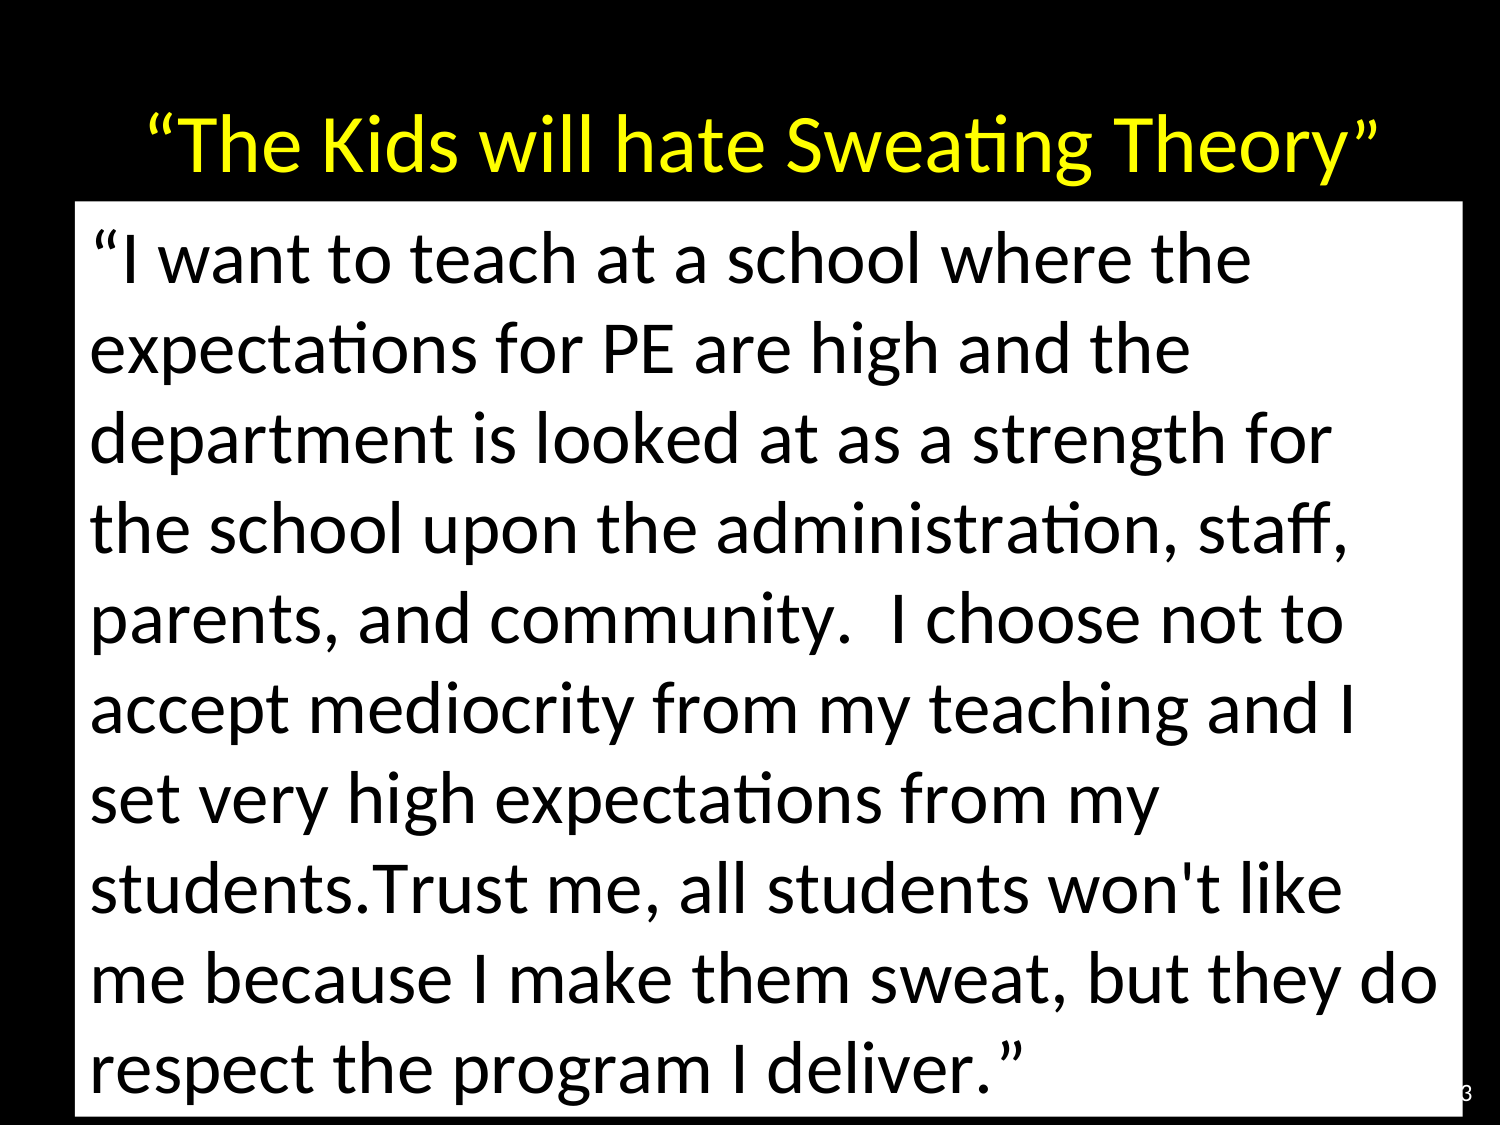

# “The Kids will hate Sweating Theory”
“I want to teach at a school where the expectations for PE are high and the department is looked at as a strength for the school upon the administration, staff, parents, and community. I choose not to accept mediocrity from my teaching and I set very high expectations from my students.Trust me, all students won't like me because I make them sweat, but they do respect the program I deliver.”